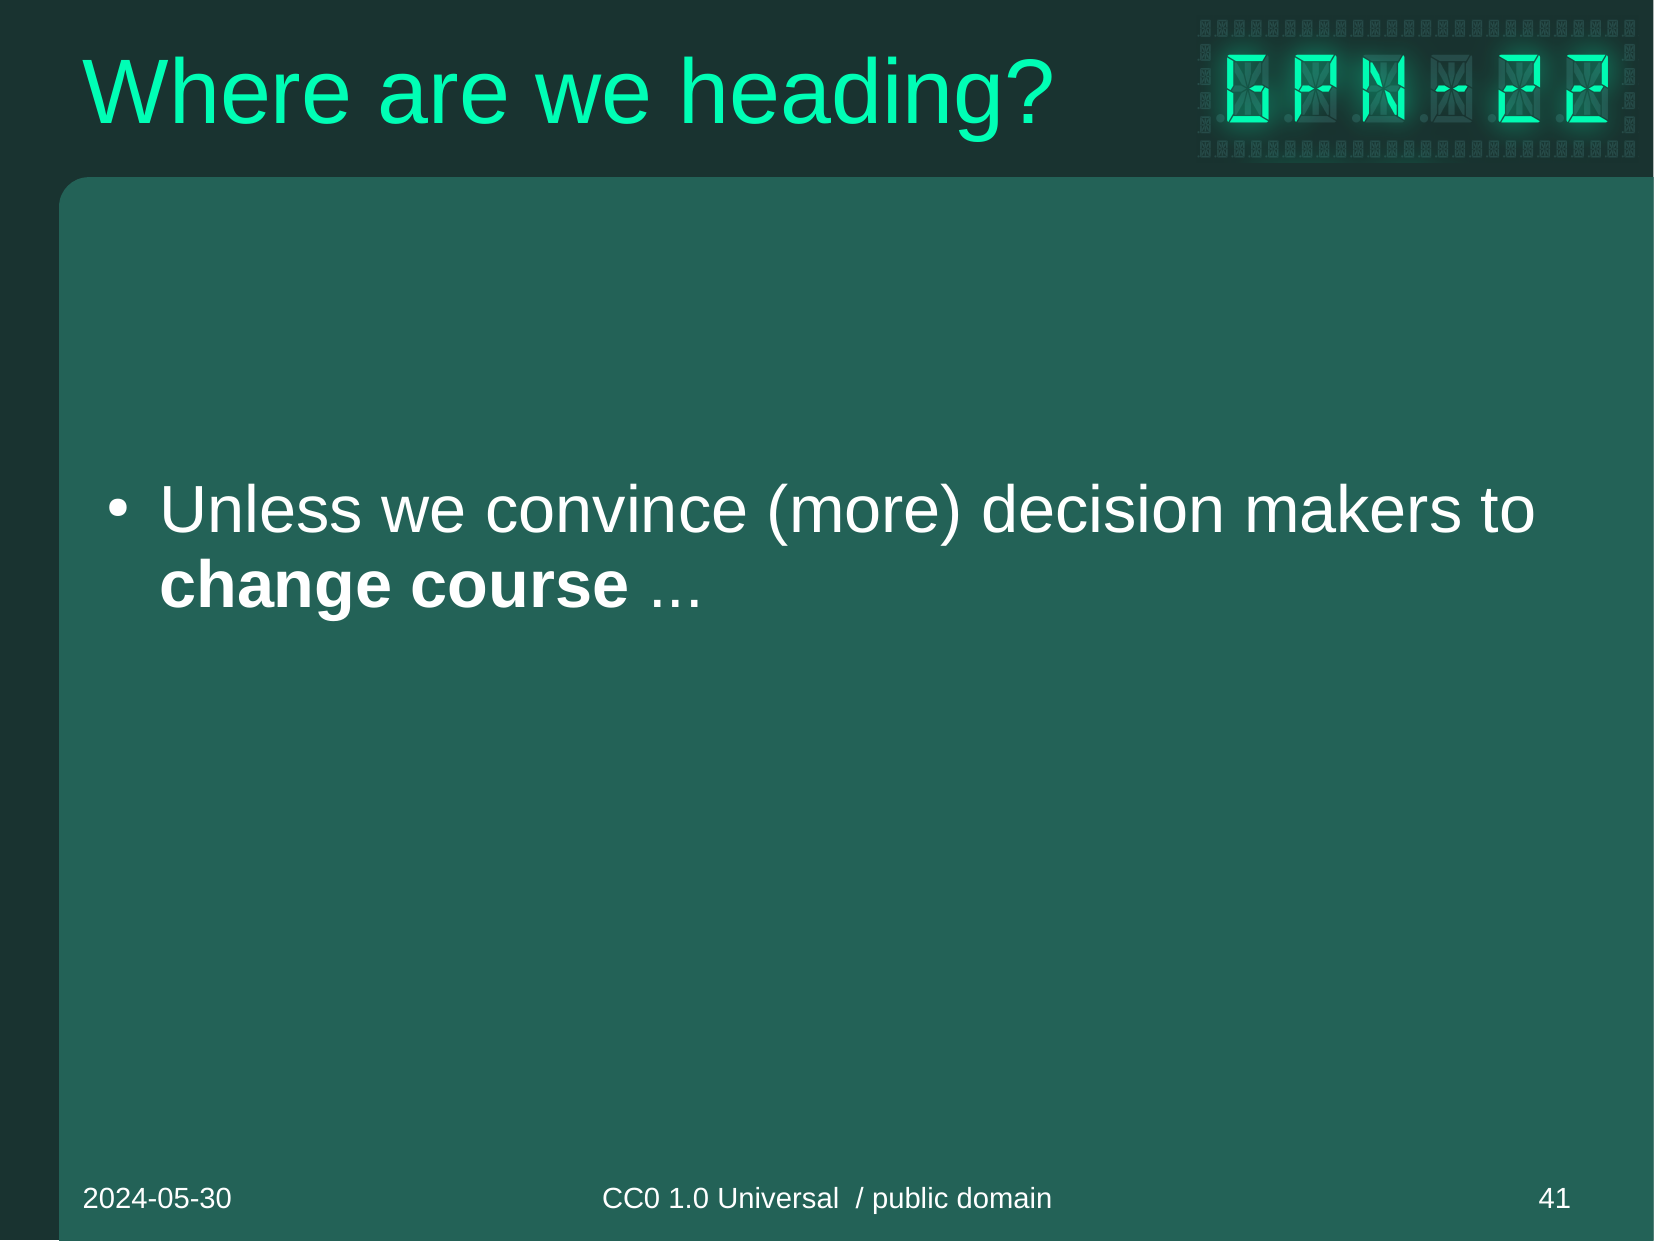

# Where are we heading?
Unless we convince (more) decision makers to change course ...